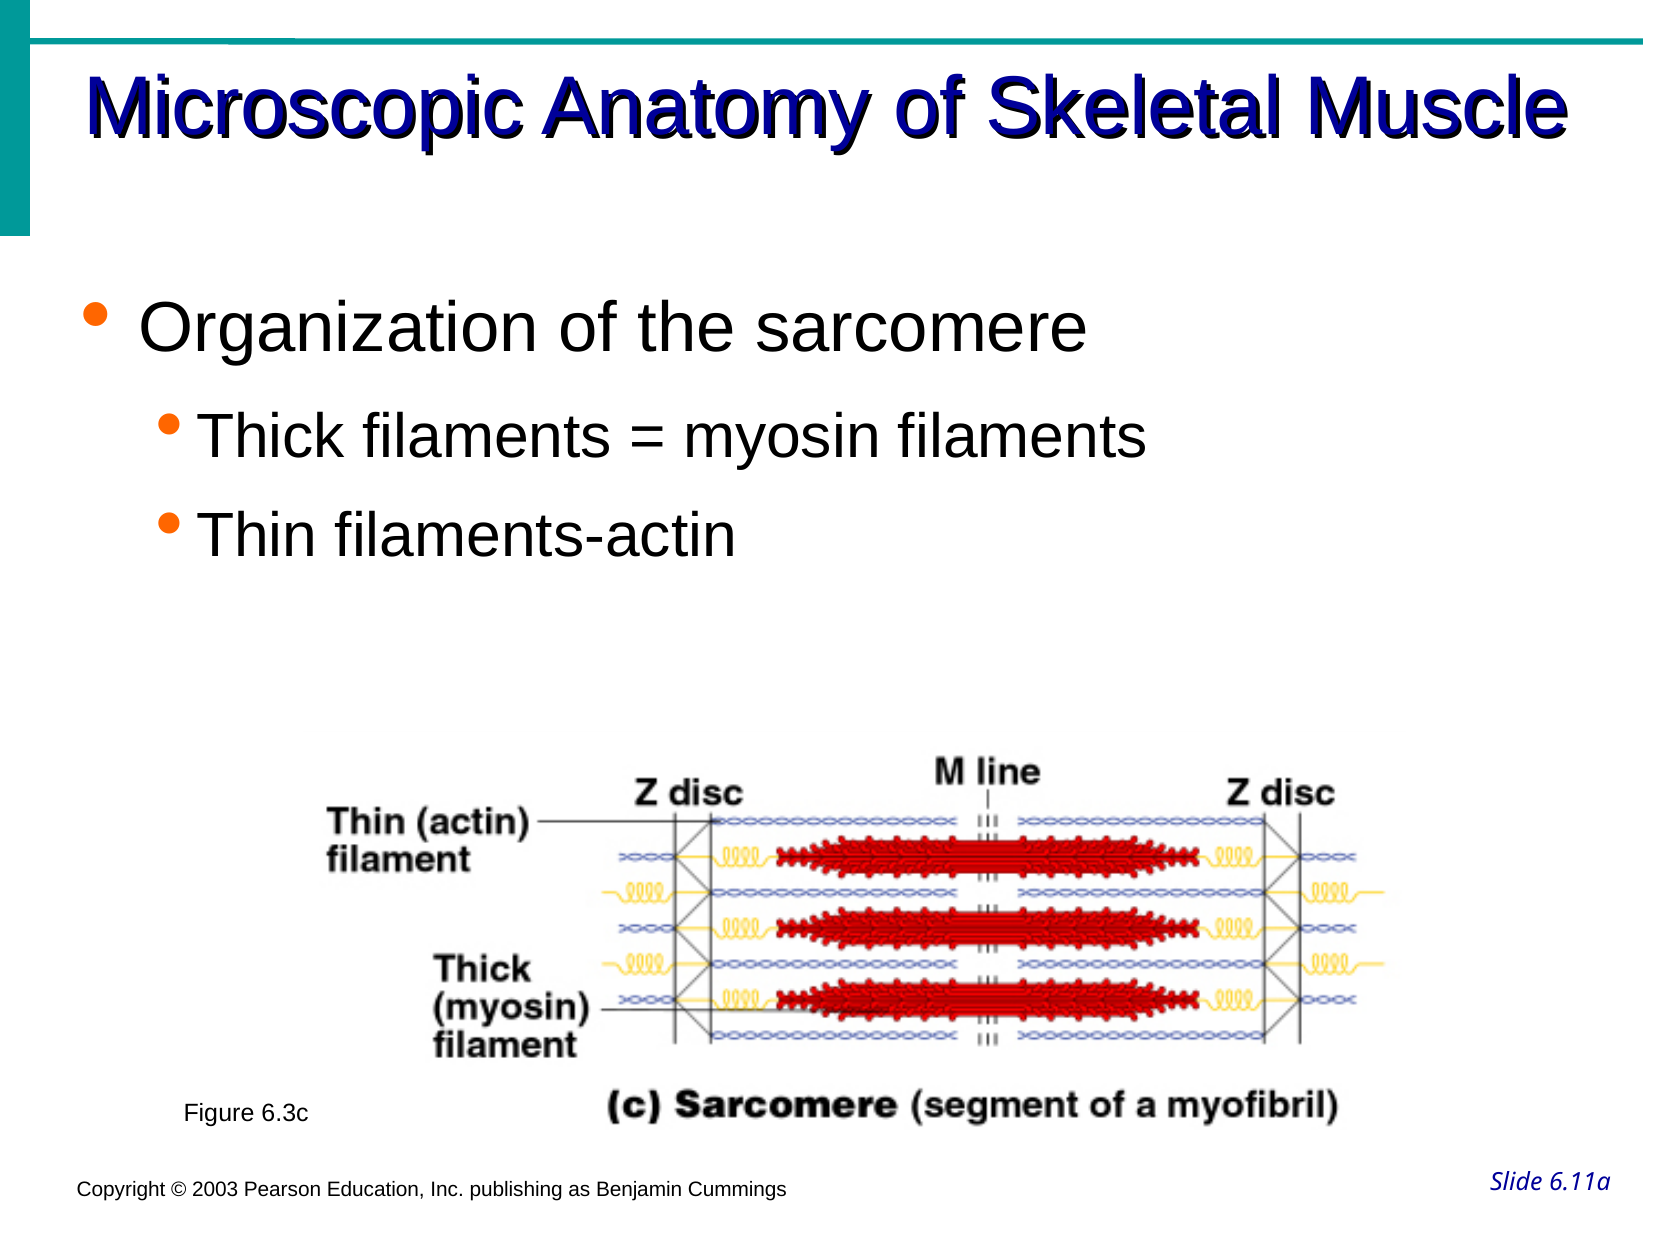

# Microscopic Anatomy of Skeletal Muscle
Organization of the sarcomere
Thick filaments = myosin filaments
Thin filaments-actin
Figure 6.3c
Slide 6.11a
Copyright © 2003 Pearson Education, Inc. publishing as Benjamin Cummings